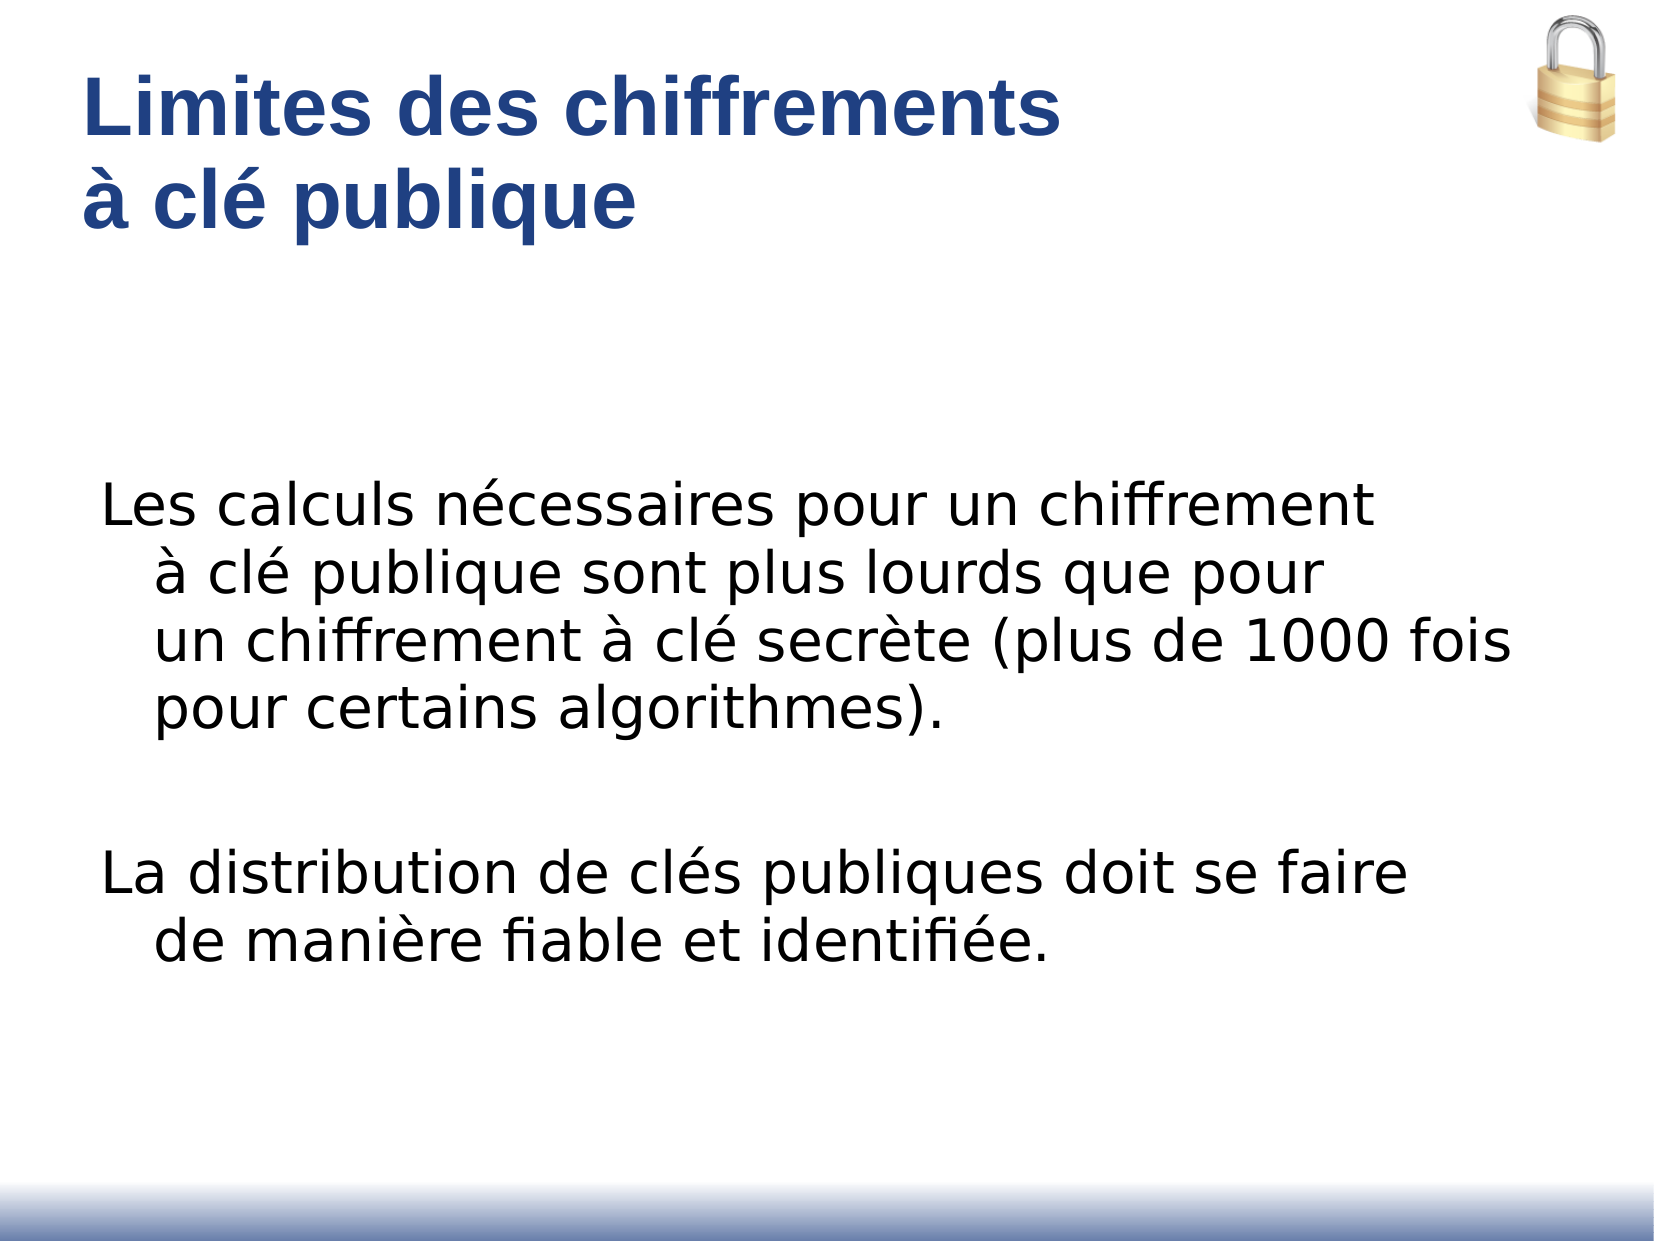

# Limites des chiffrements à clé publique
Les calculs nécessaires pour un chiffrement
à clé publique sont plus lourds que pour
un chiffrement à clé secrète (plus de 1000 fois pour certains algorithmes).
La distribution de clés publiques doit se faire
de manière fiable et identifiée.